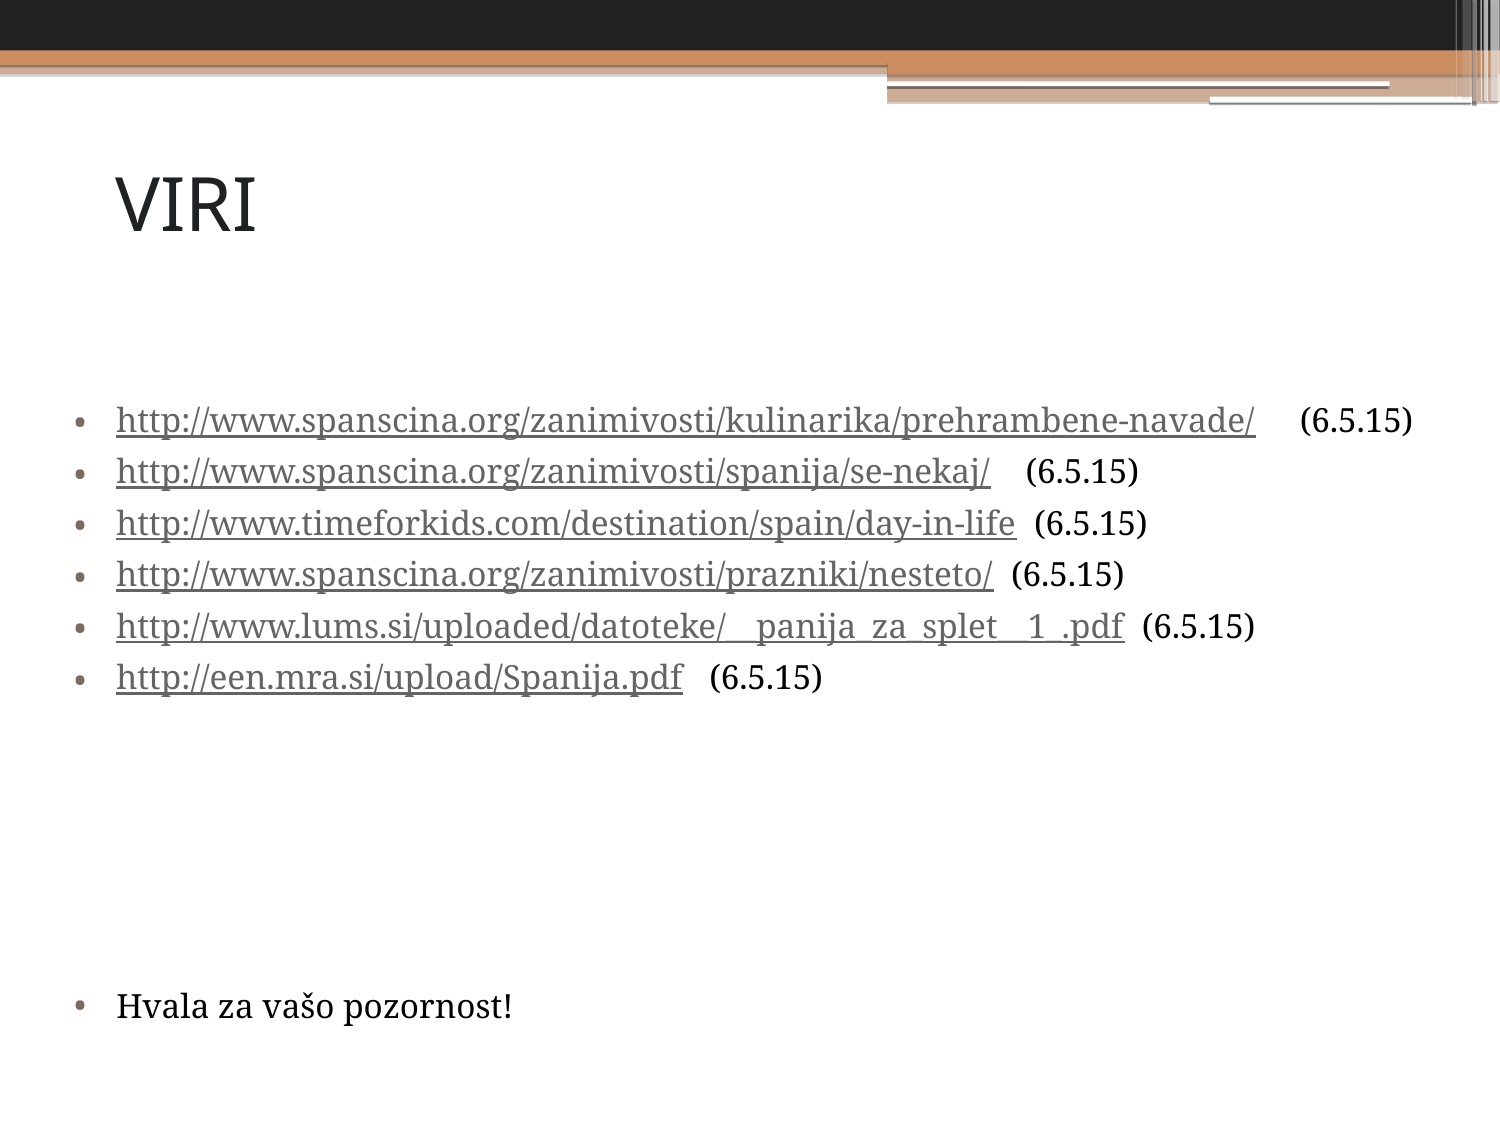

# VIRI
http://www.spanscina.org/zanimivosti/kulinarika/prehrambene-navade/ (6.5.15)
http://www.spanscina.org/zanimivosti/spanija/se-nekaj/ (6.5.15)
http://www.timeforkids.com/destination/spain/day-in-life (6.5.15)
http://www.spanscina.org/zanimivosti/prazniki/nesteto/ (6.5.15)
http://www.lums.si/uploaded/datoteke/__panija_za_splet__1_.pdf (6.5.15)
http://een.mra.si/upload/Spanija.pdf (6.5.15)
Hvala za vašo pozornost!